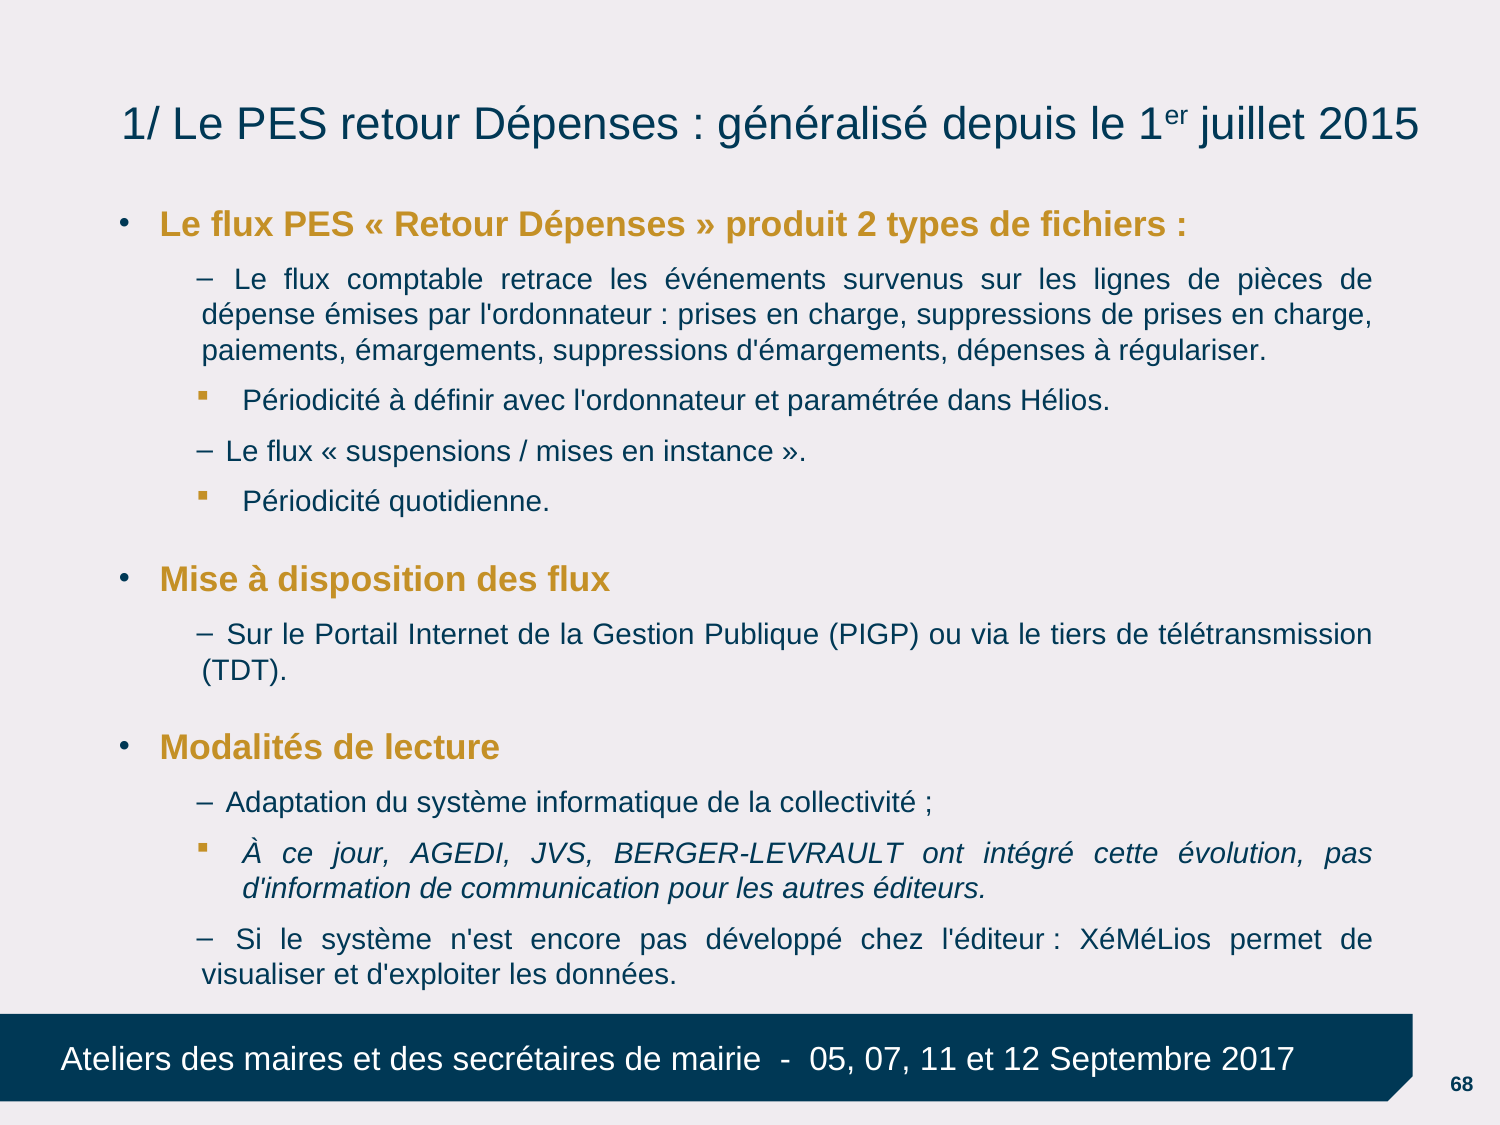

# 1/ Le PES retour Dépenses : généralisé depuis le 1er juillet 2015
Le flux PES « Retour Dépenses » produit 2 types de fichiers :
 Le flux comptable retrace les événements survenus sur les lignes de pièces de dépense émises par l'ordonnateur : prises en charge, suppressions de prises en charge, paiements, émargements, suppressions d'émargements, dépenses à régulariser.
Périodicité à définir avec l'ordonnateur et paramétrée dans Hélios.
 Le flux « suspensions / mises en instance ».
Périodicité quotidienne.
Mise à disposition des flux
 Sur le Portail Internet de la Gestion Publique (PIGP) ou via le tiers de télétransmission (TDT).
Modalités de lecture
 Adaptation du système informatique de la collectivité ;
À ce jour, AGEDI, JVS, BERGER-LEVRAULT ont intégré cette évolution, pas d'information de communication pour les autres éditeurs.
 Si le système n'est encore pas développé chez l'éditeur : XéMéLios permet de visualiser et d'exploiter les données.